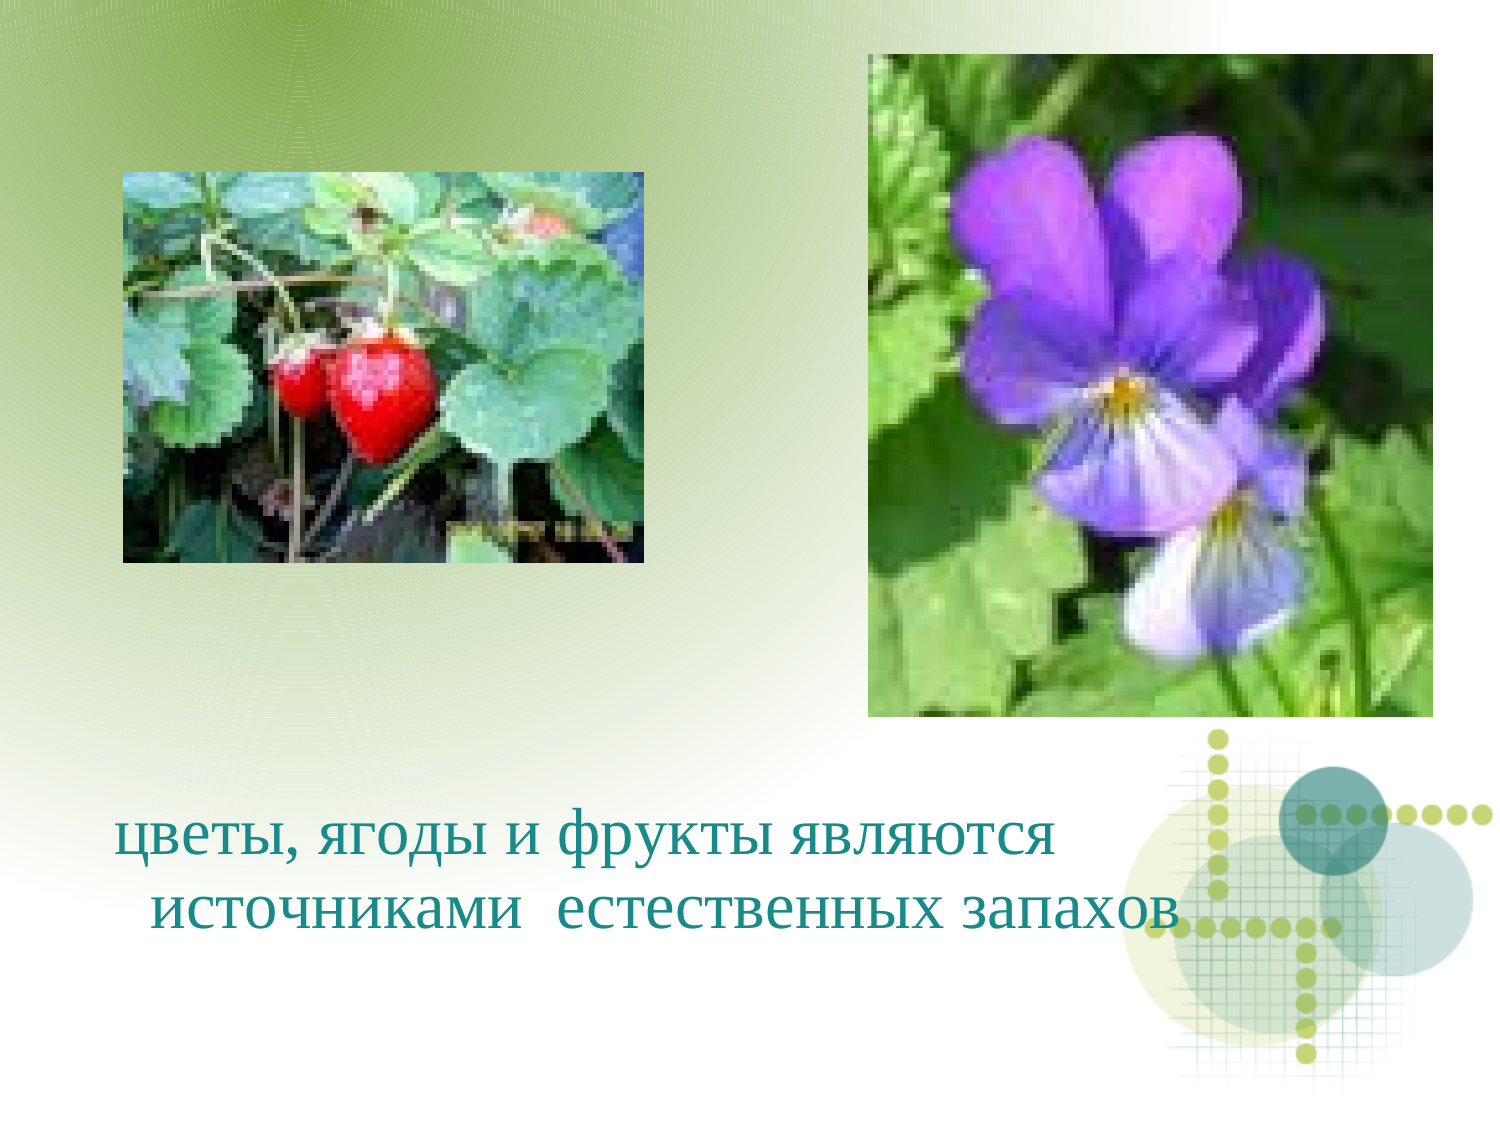

#
 цветы, ягоды и фрукты являются источниками естественных запахов